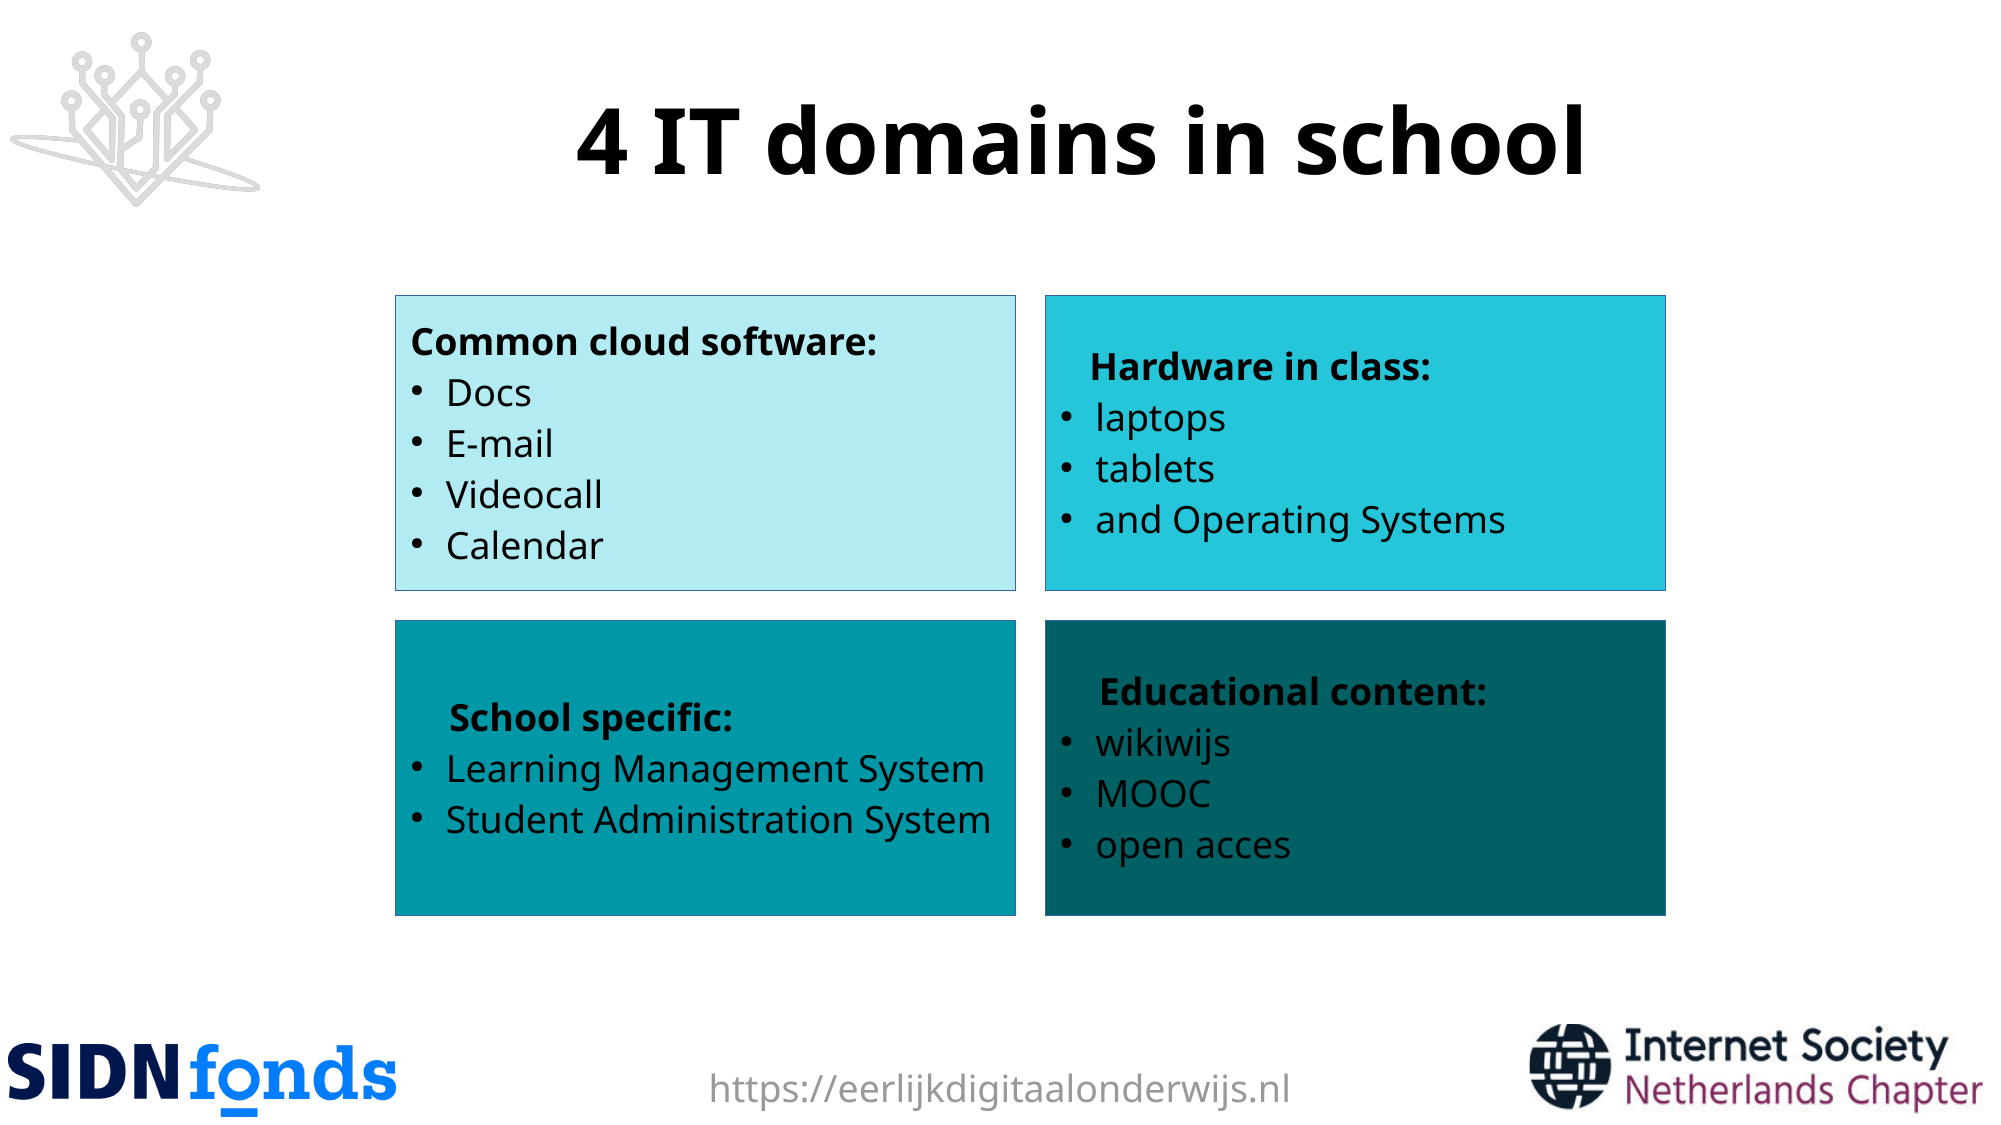

# 4 IT domains in school
Common cloud software:
Docs
E-mail
Videocall
Calendar
 Hardware in class:
laptops
tablets
and Operating Systems
 School specific:
Learning Management System
Student Administration System
 Educational content:
wikiwijs
MOOC
open acces
https://eerlijkdigitaalonderwijs.nl